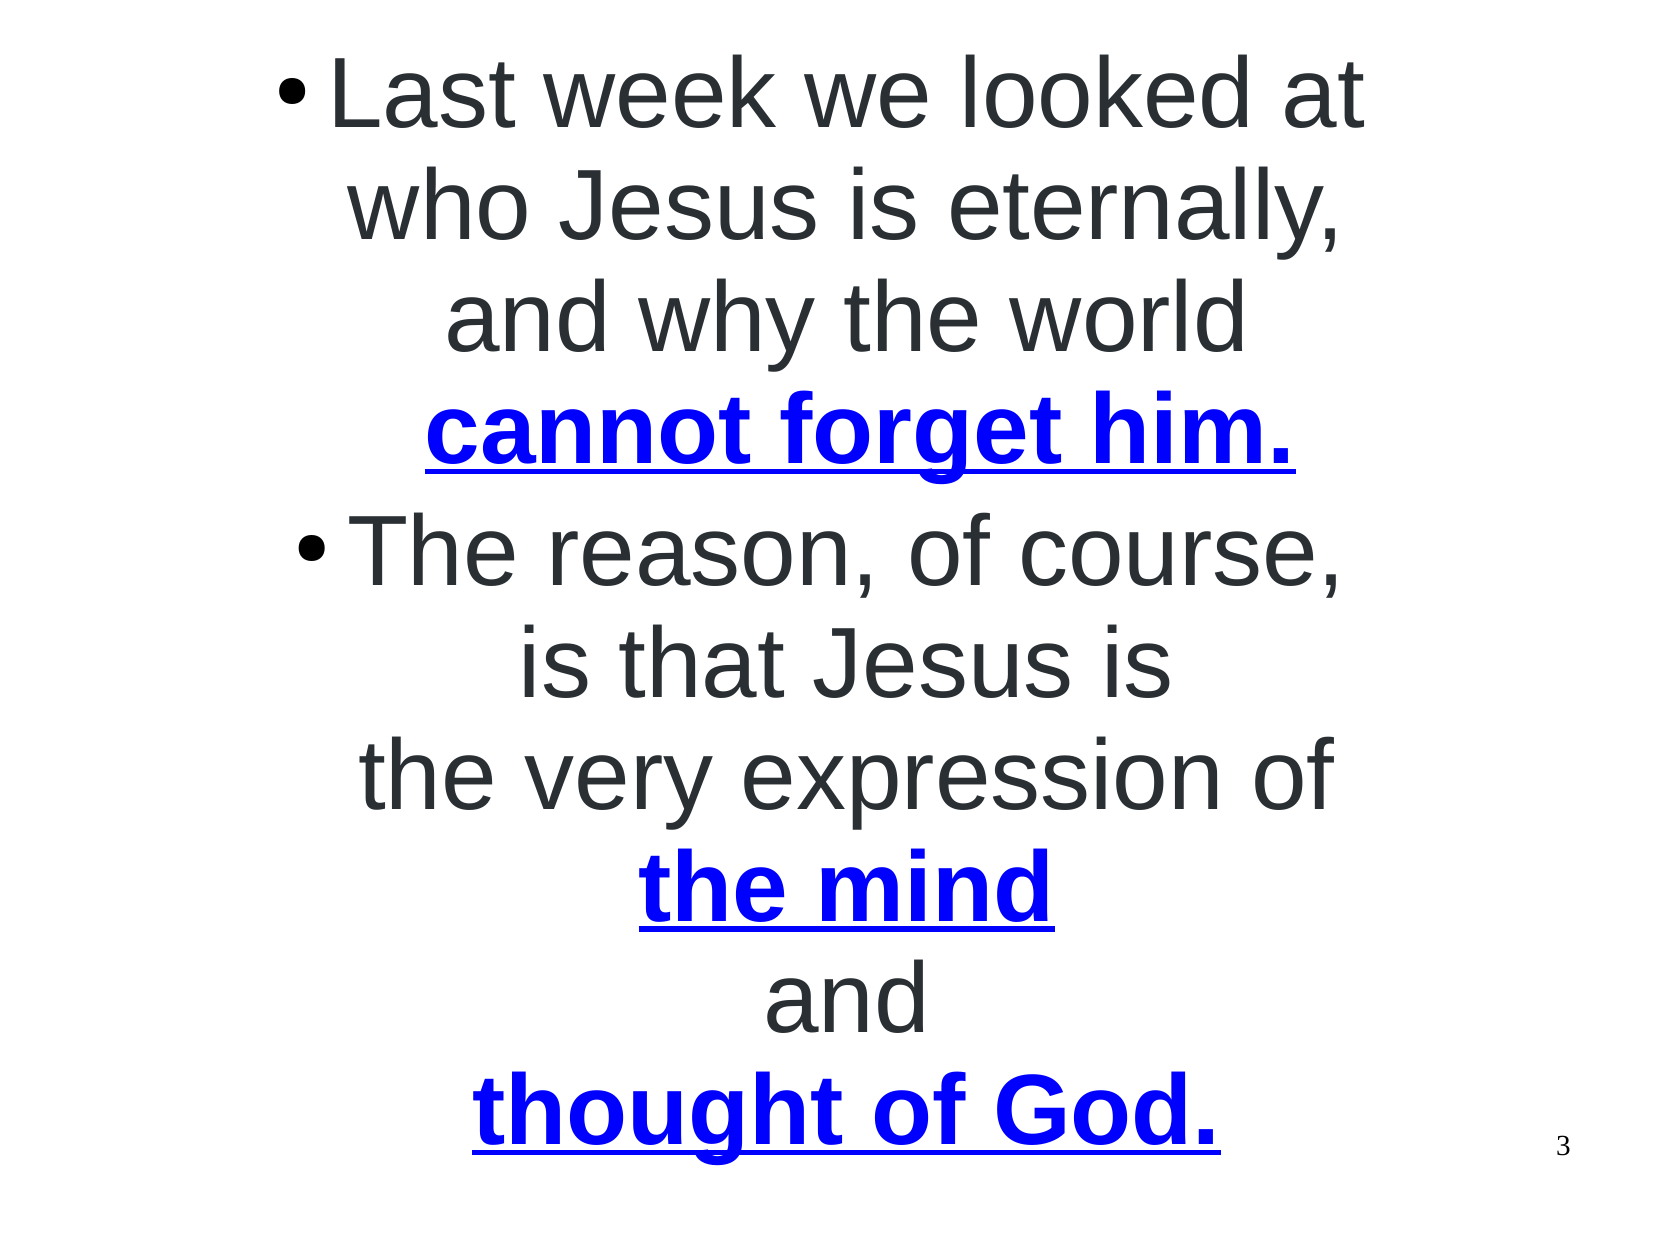

# Last week we looked at who Jesus is eternally, and why the world cannot forget him.
The reason, of course,
is that Jesus is
the very expression of
the mind
and
thought of God.
3